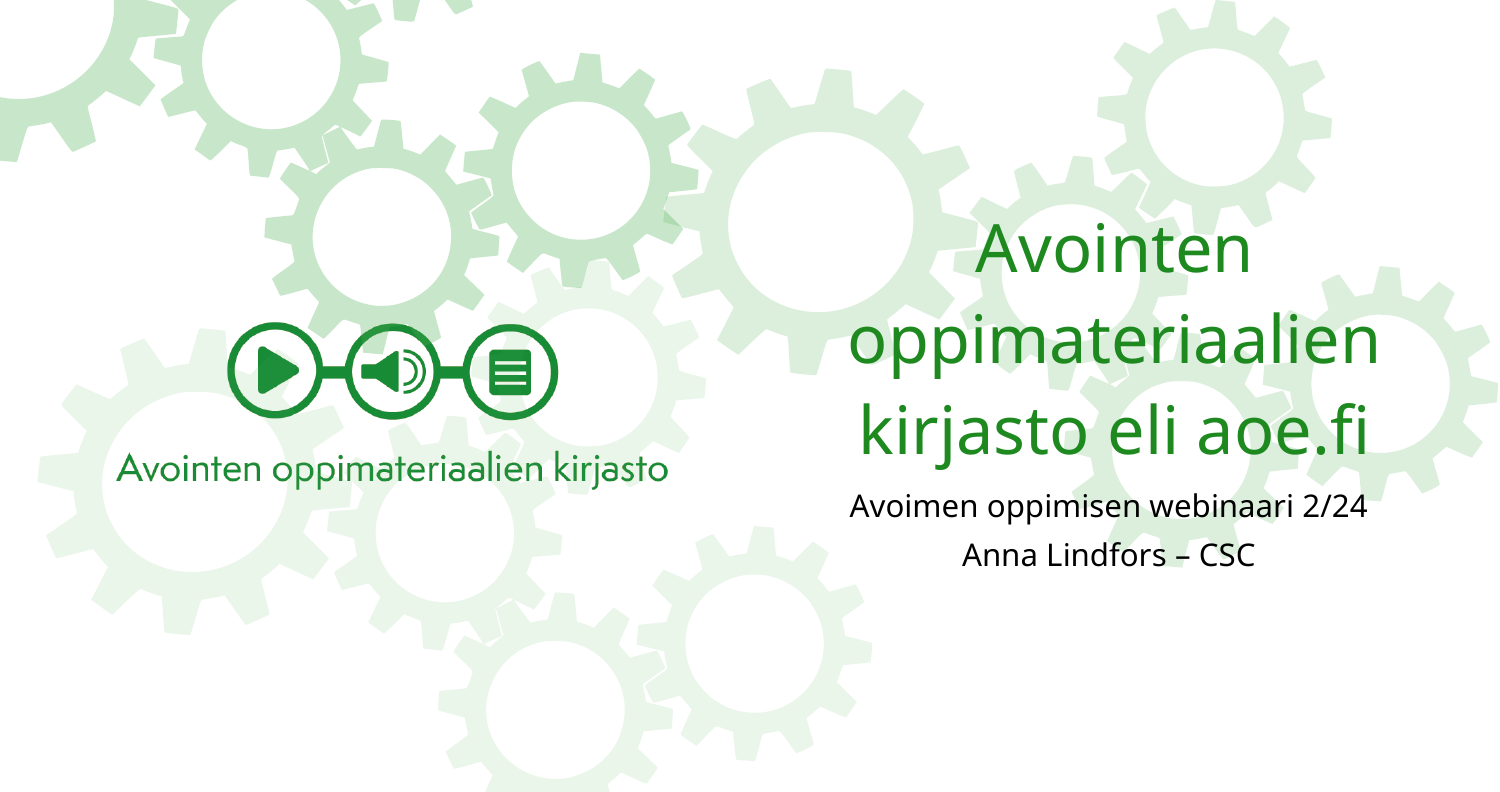

# Avointen oppimateriaalien kirjasto eli aoe.fi
Avoimen oppimisen webinaari 2/24
Anna Lindfors – CSC
Seuraa meitä
Twitter @aoe_suomi ja FB @avointenoppimateriaalienkirjasto